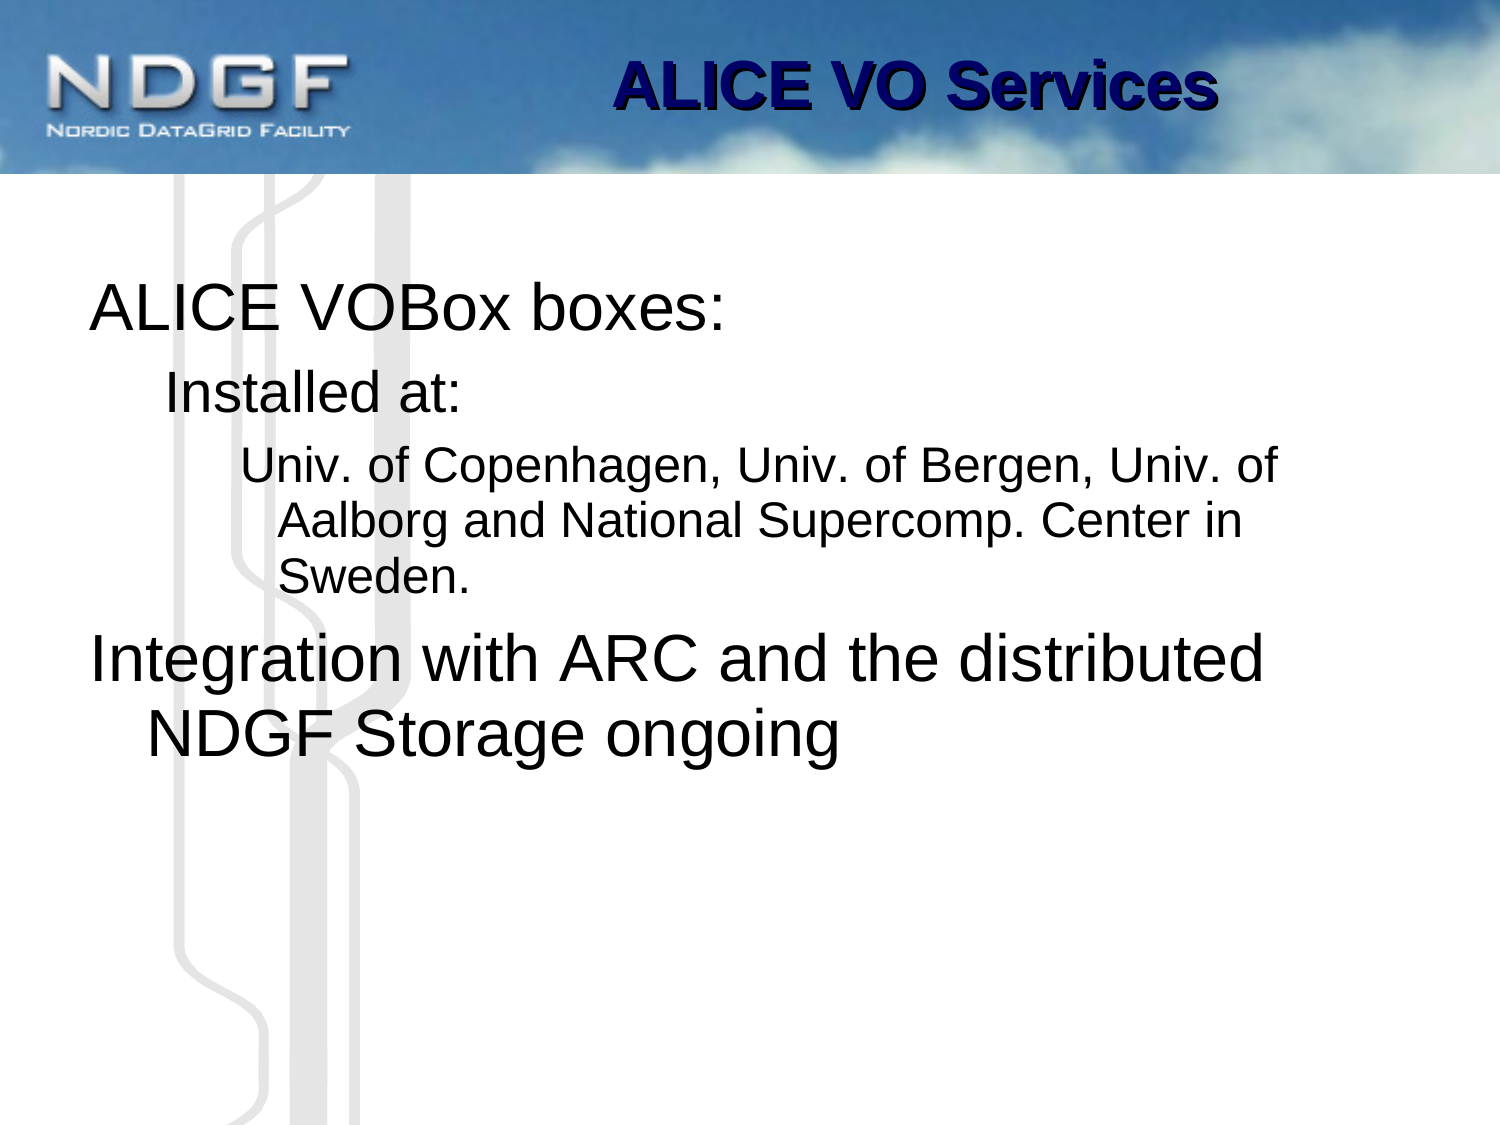

# ALICE VO Services
ALICE VOBox boxes:
Installed at:
Univ. of Copenhagen, Univ. of Bergen, Univ. of Aalborg and National Supercomp. Center in Sweden.
Integration with ARC and the distributed NDGF Storage ongoing